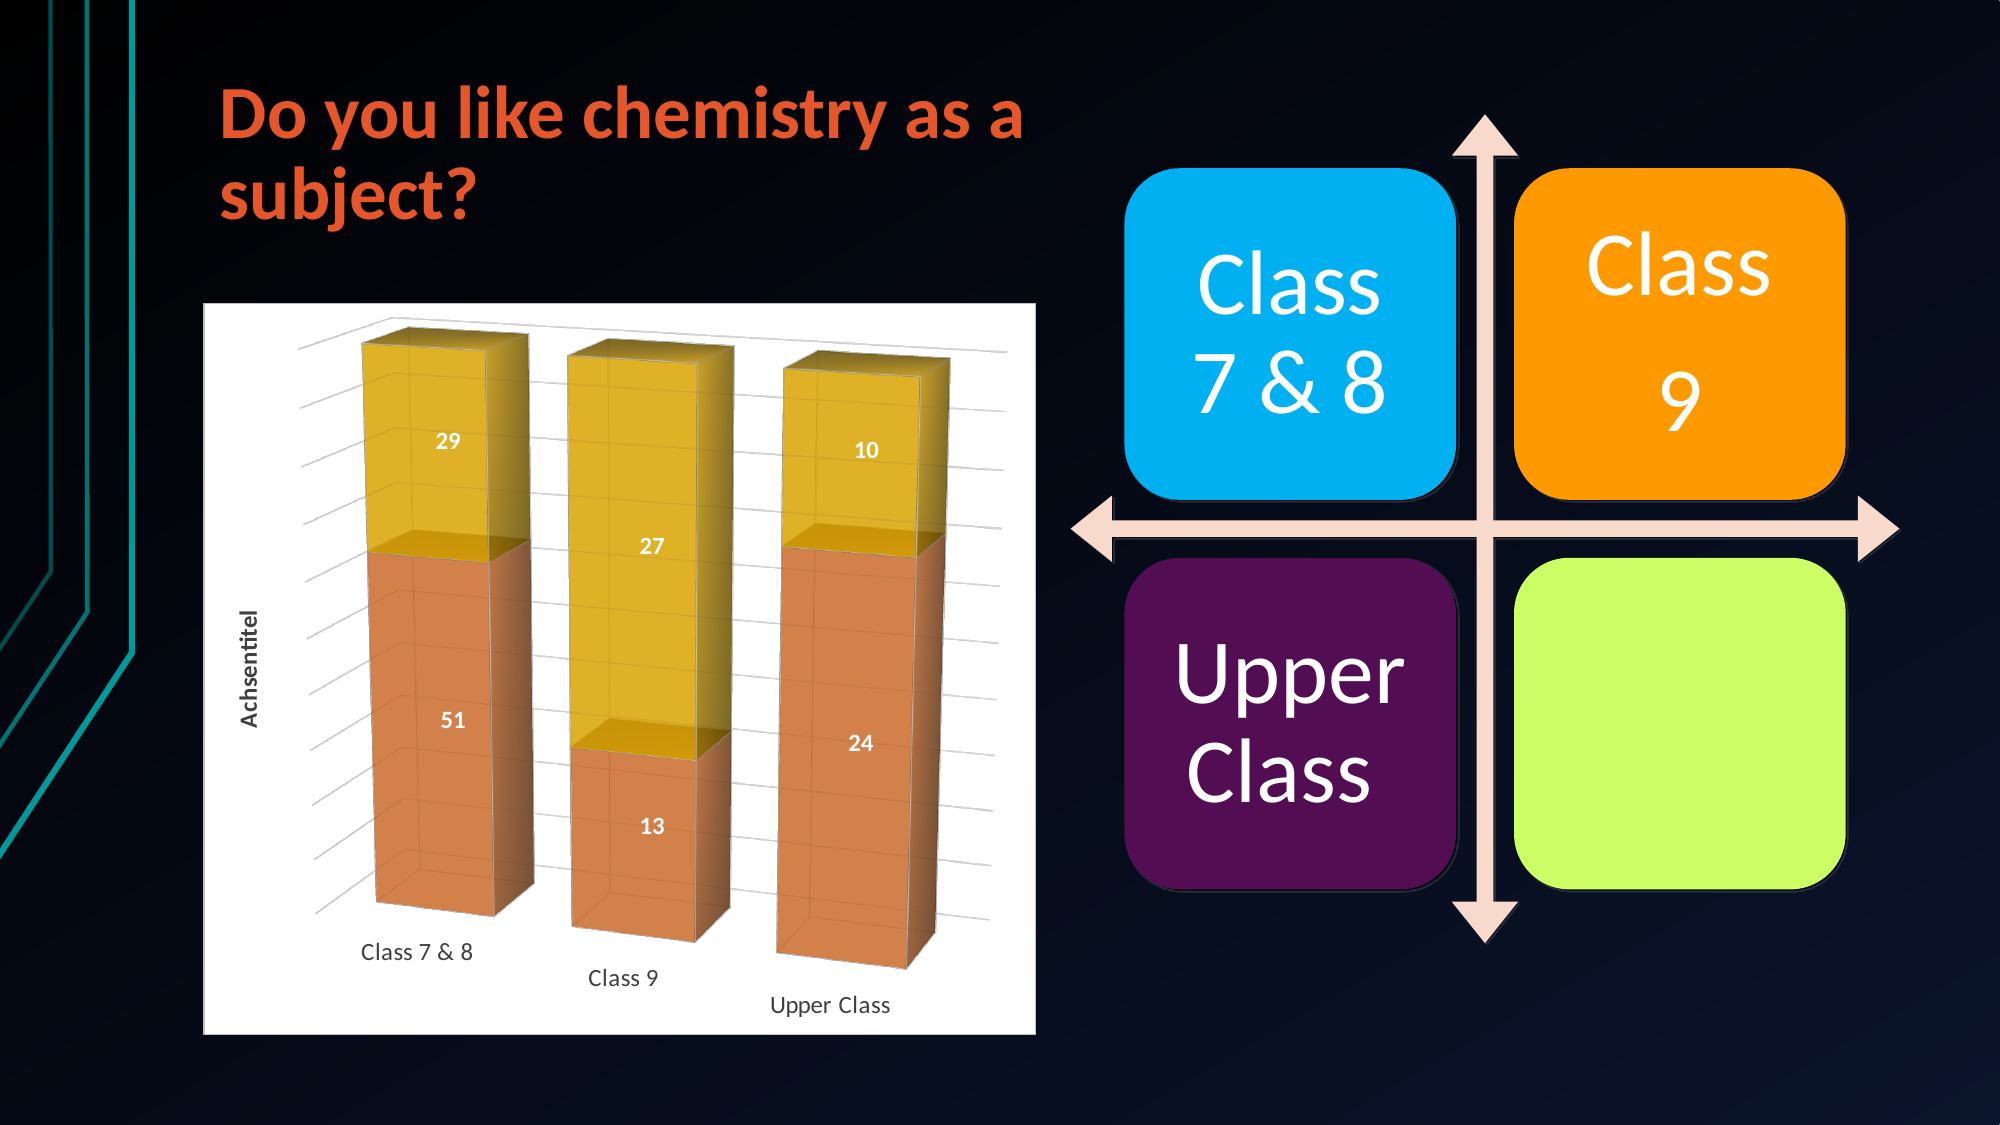

# Do you like chemistry as a subject?
Class 7 & 8
Class
9
Upper Class
[unsupported chart]